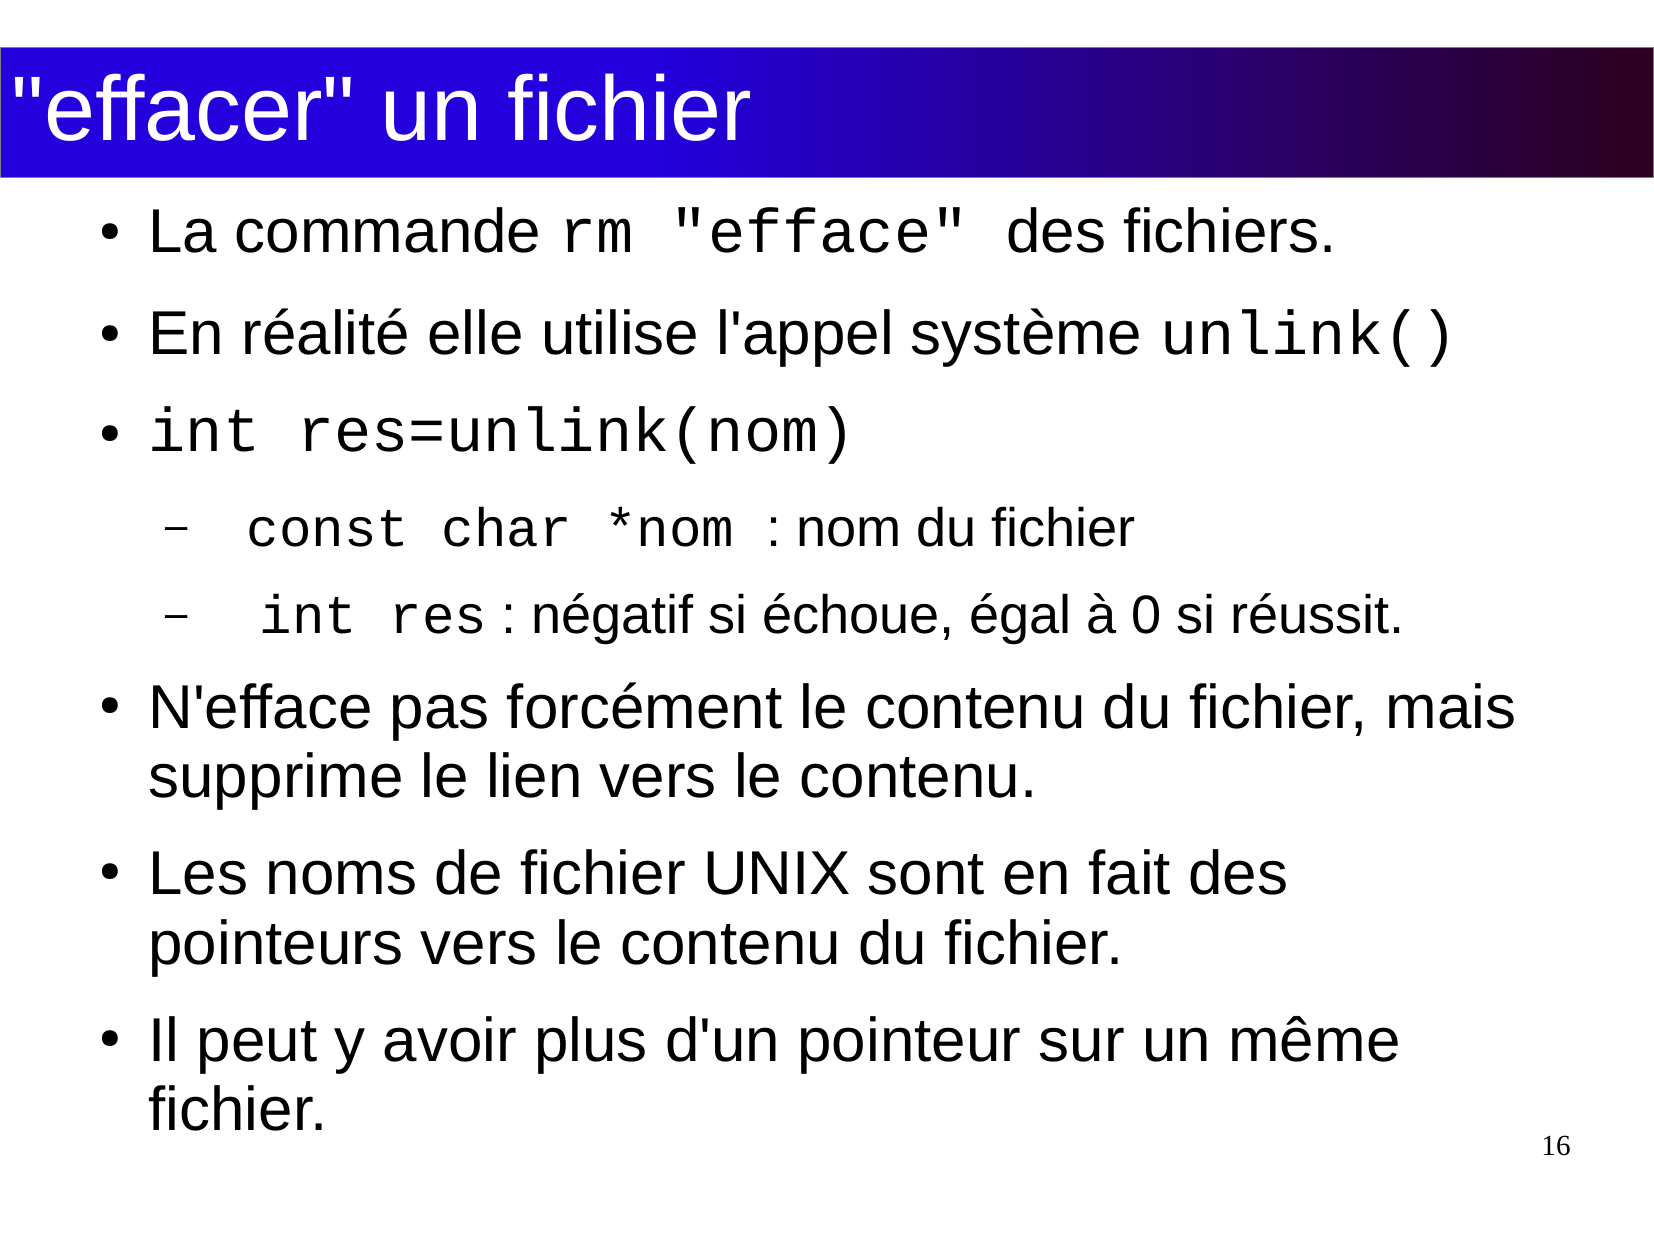

# "effacer" un fichier
La commande rm "efface" des fichiers.
En réalité elle utilise l'appel système unlink()
int res=unlink(nom)
 const char *nom : nom du fichier
 int res : négatif si échoue, égal à 0 si réussit.
N'efface pas forcément le contenu du fichier, mais supprime le lien vers le contenu.
Les noms de fichier UNIX sont en fait des pointeurs vers le contenu du fichier.
Il peut y avoir plus d'un pointeur sur un même fichier.
16